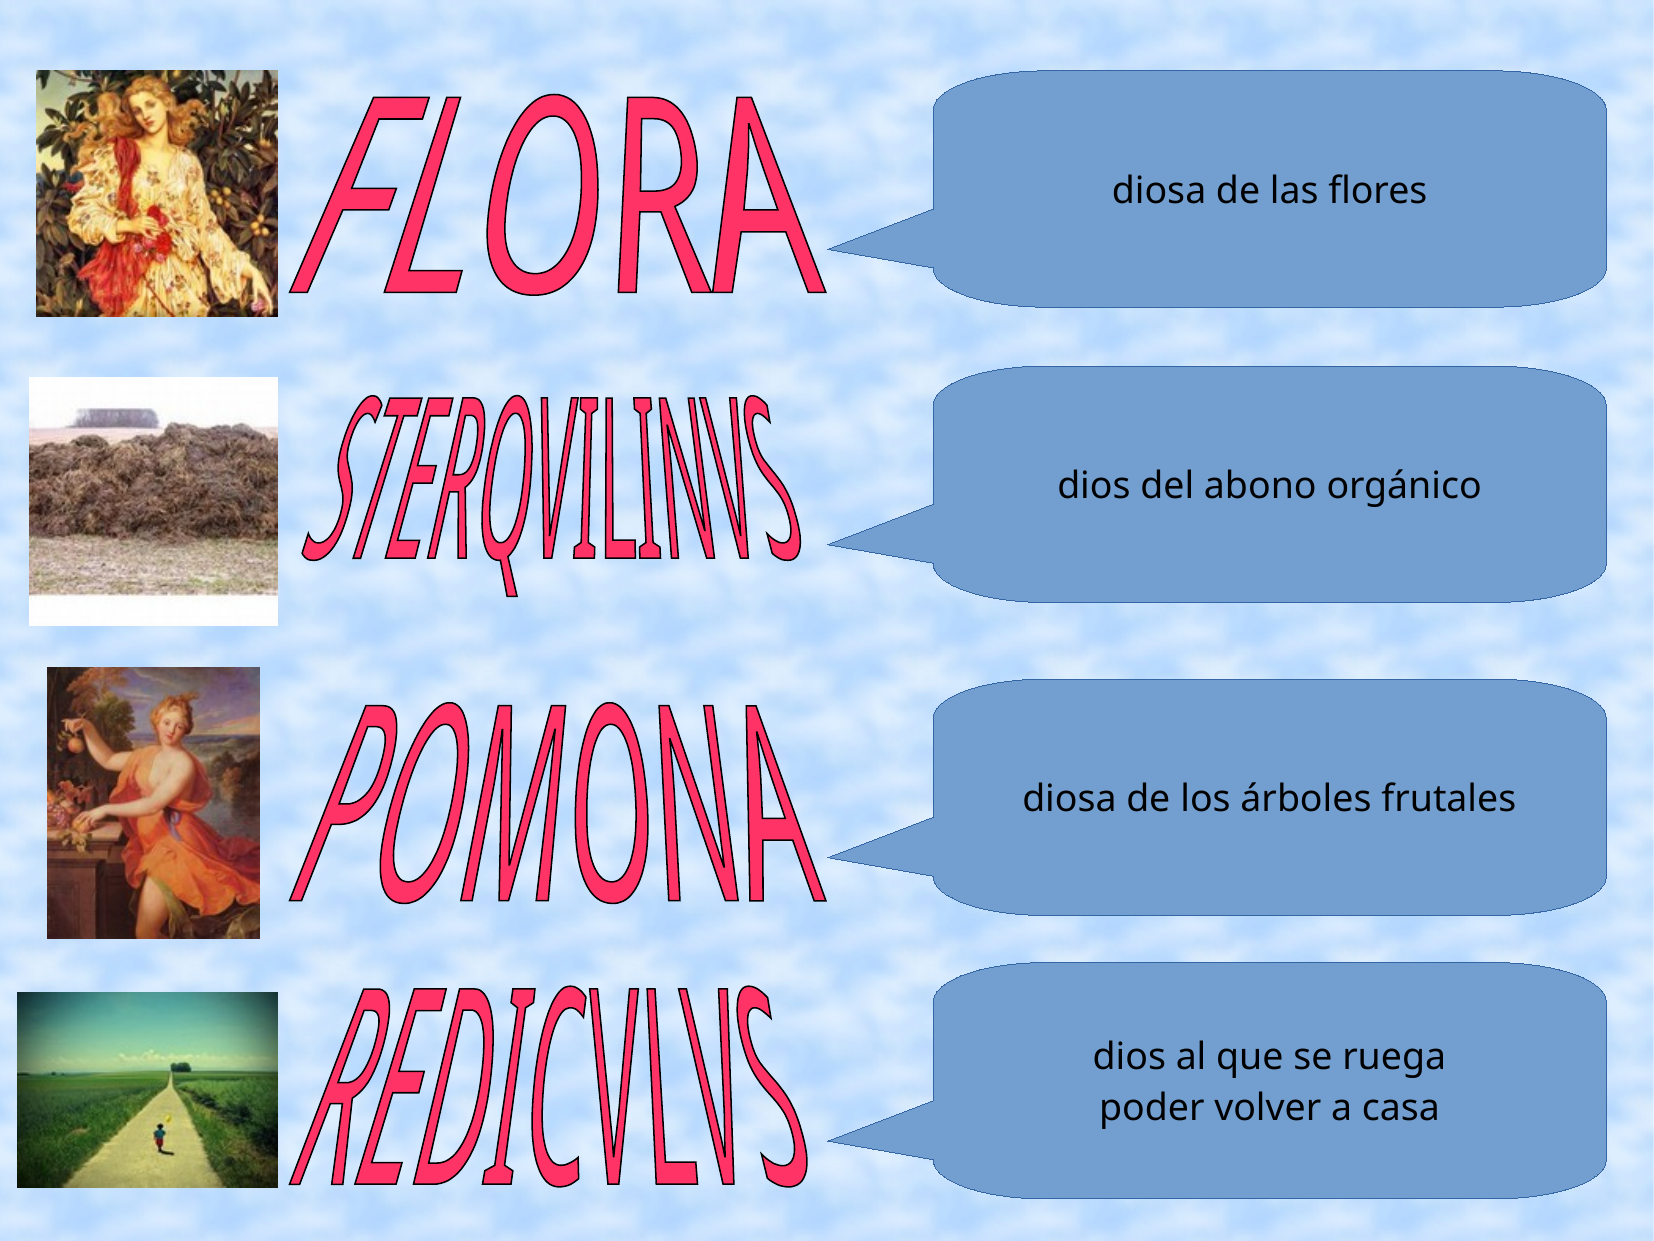

diosa de las flores
FLORA
dios del abono orgánico
STERQVILINVS
diosa de los árboles frutales
POMONA
dios al que se ruega
poder volver a casa
REDICVLVS